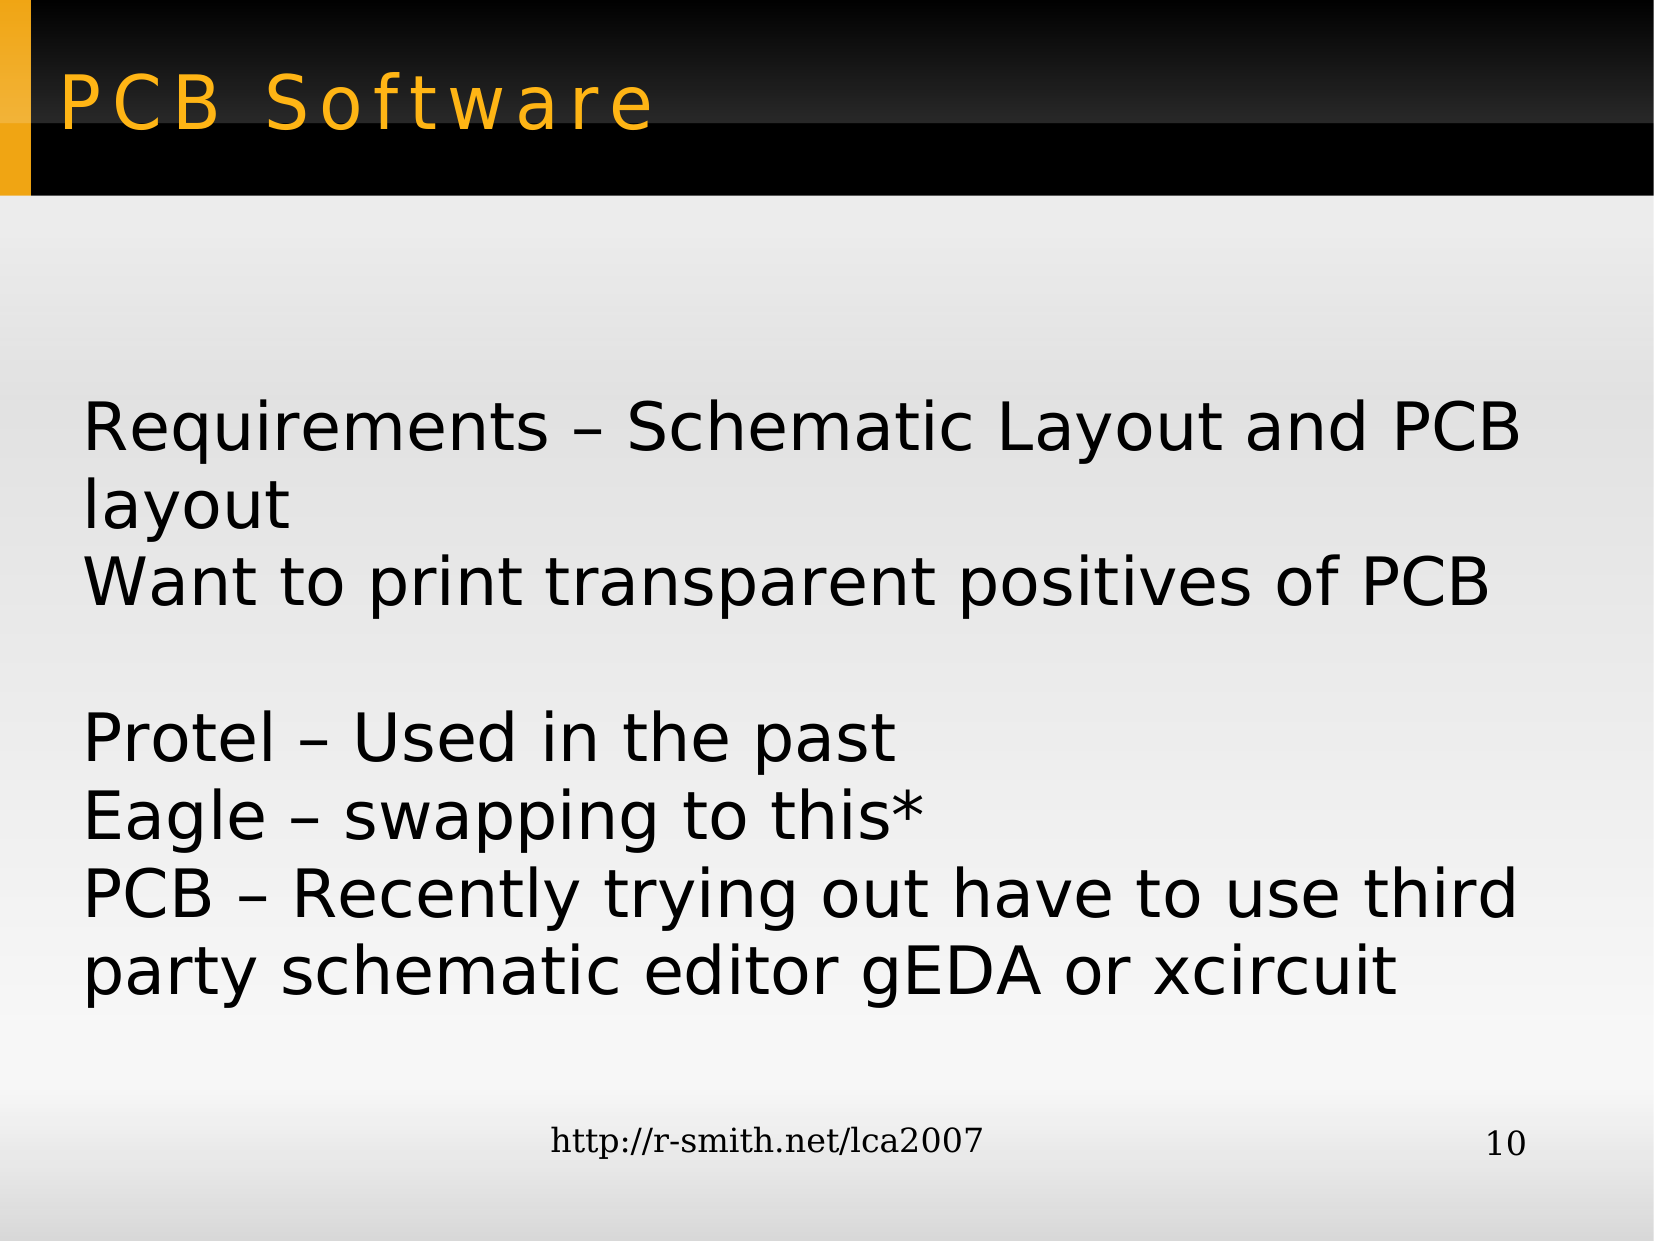

# PCB Software
Requirements – Schematic Layout and PCB layout
Want to print transparent positives of PCB
Protel – Used in the past
Eagle – swapping to this*
PCB – Recently trying out have to use third party schematic editor gEDA or xcircuit
http://r-smith.net/lca2007
10